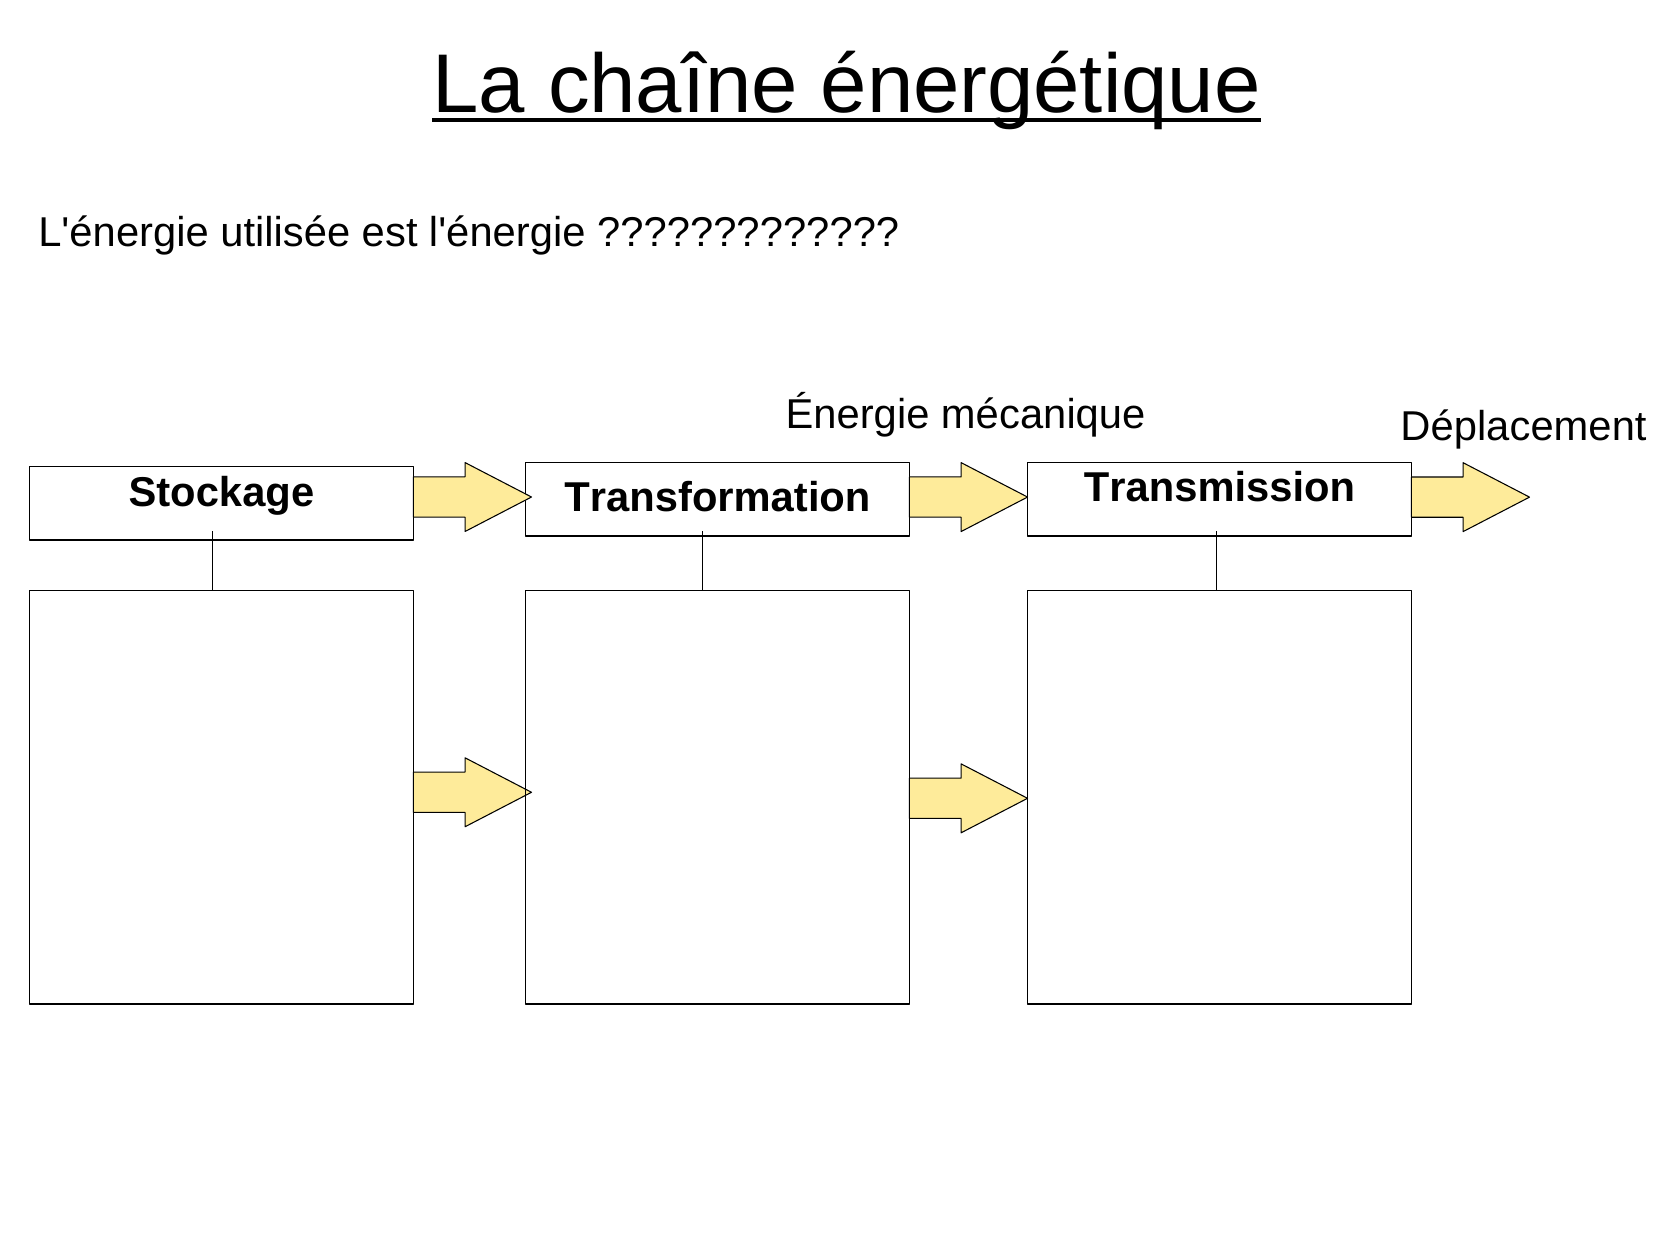

La chaîne énergétique
L'énergie utilisée est l'énergie ?????????????
Énergie mécanique
Déplacement
Transformation
Transmission
Stockage